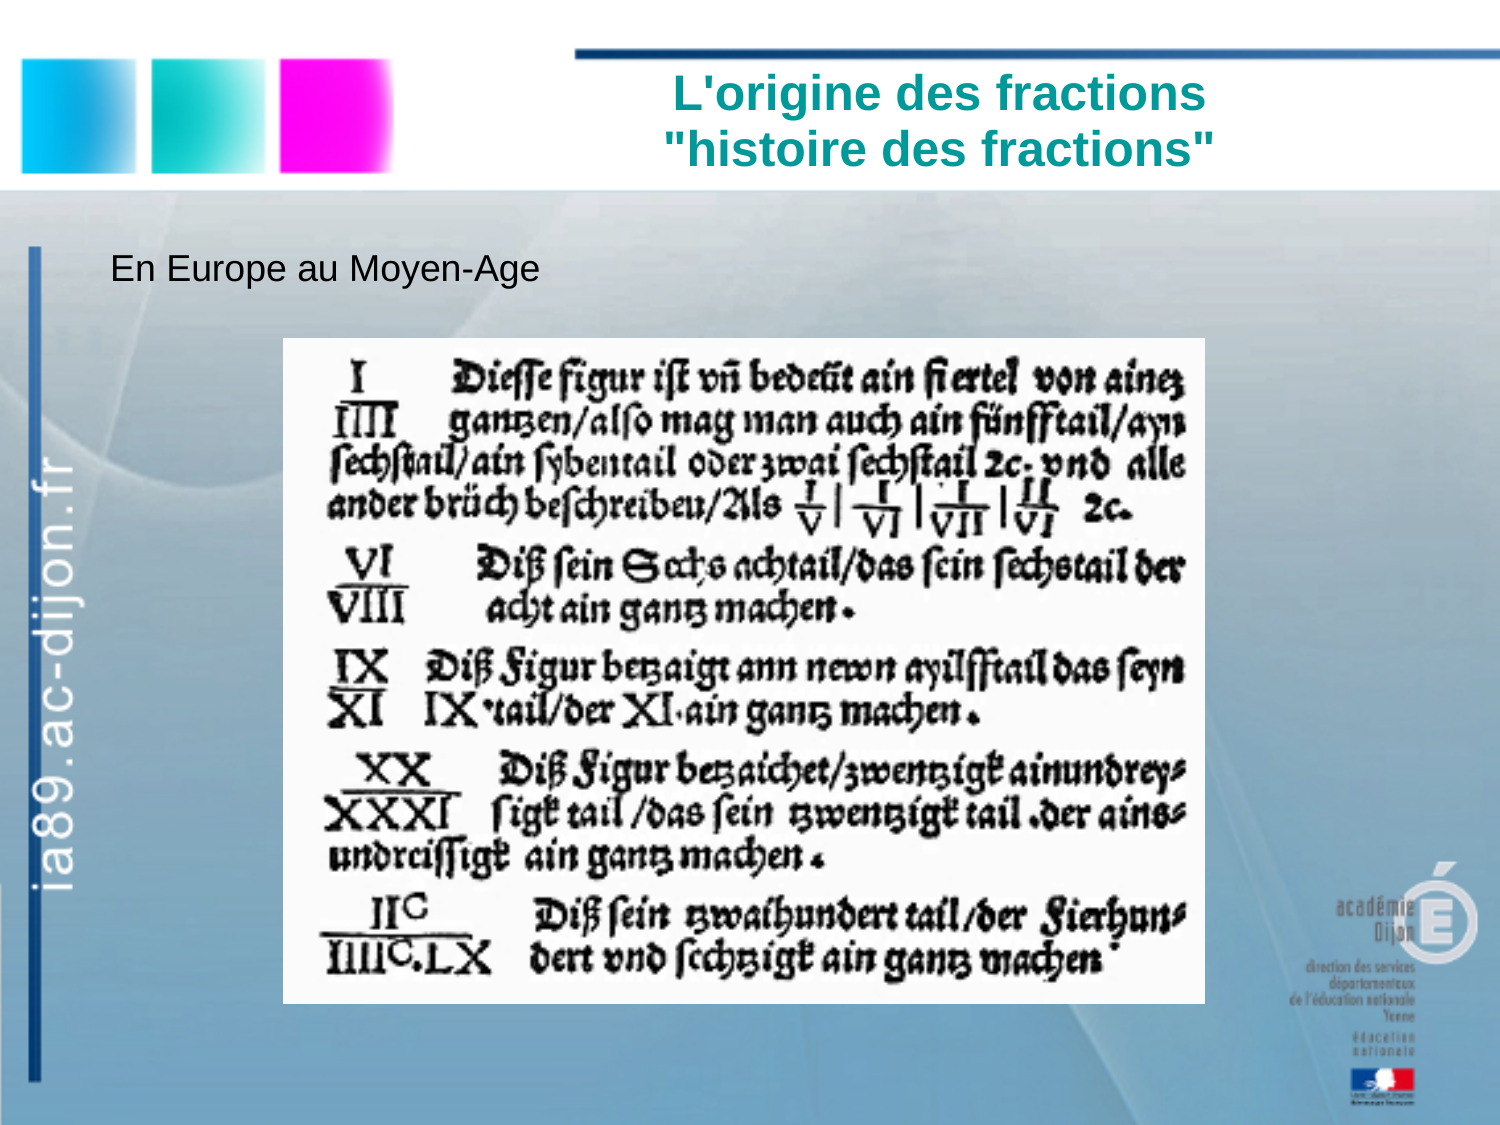

# L'origine des fractions "histoire des fractions"
En Europe au Moyen-Age